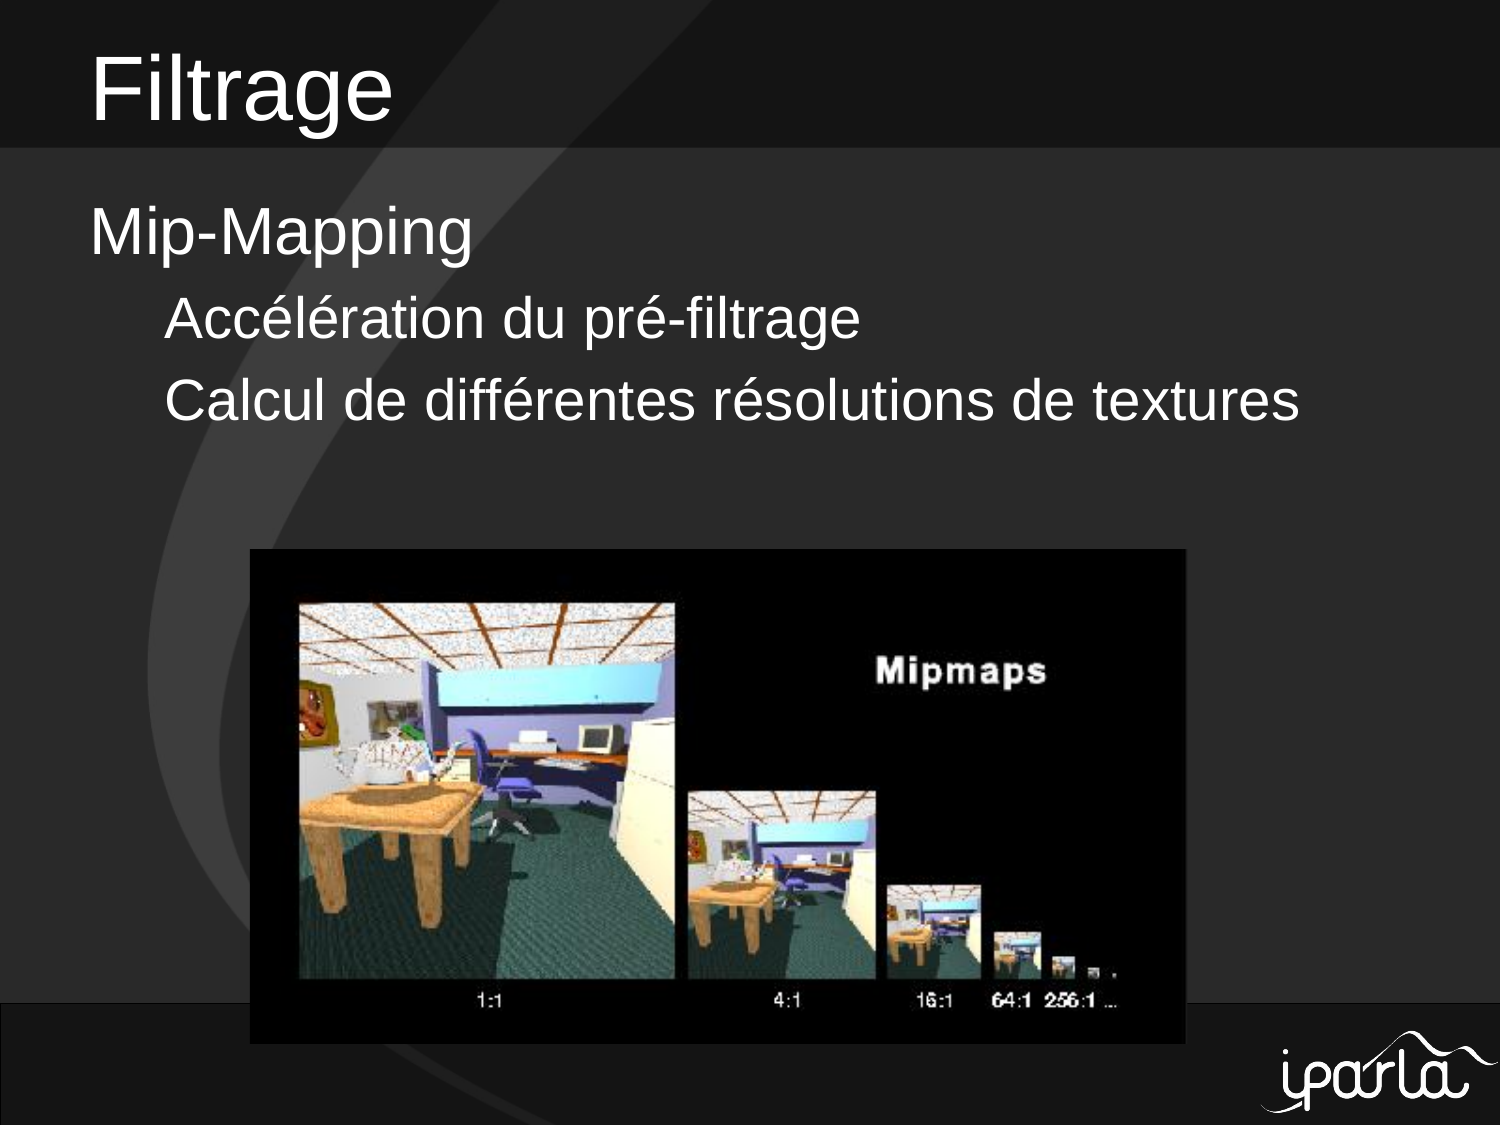

# Filtrage
Mip-Mapping
Accélération du pré-filtrage
Calcul de différentes résolutions de textures